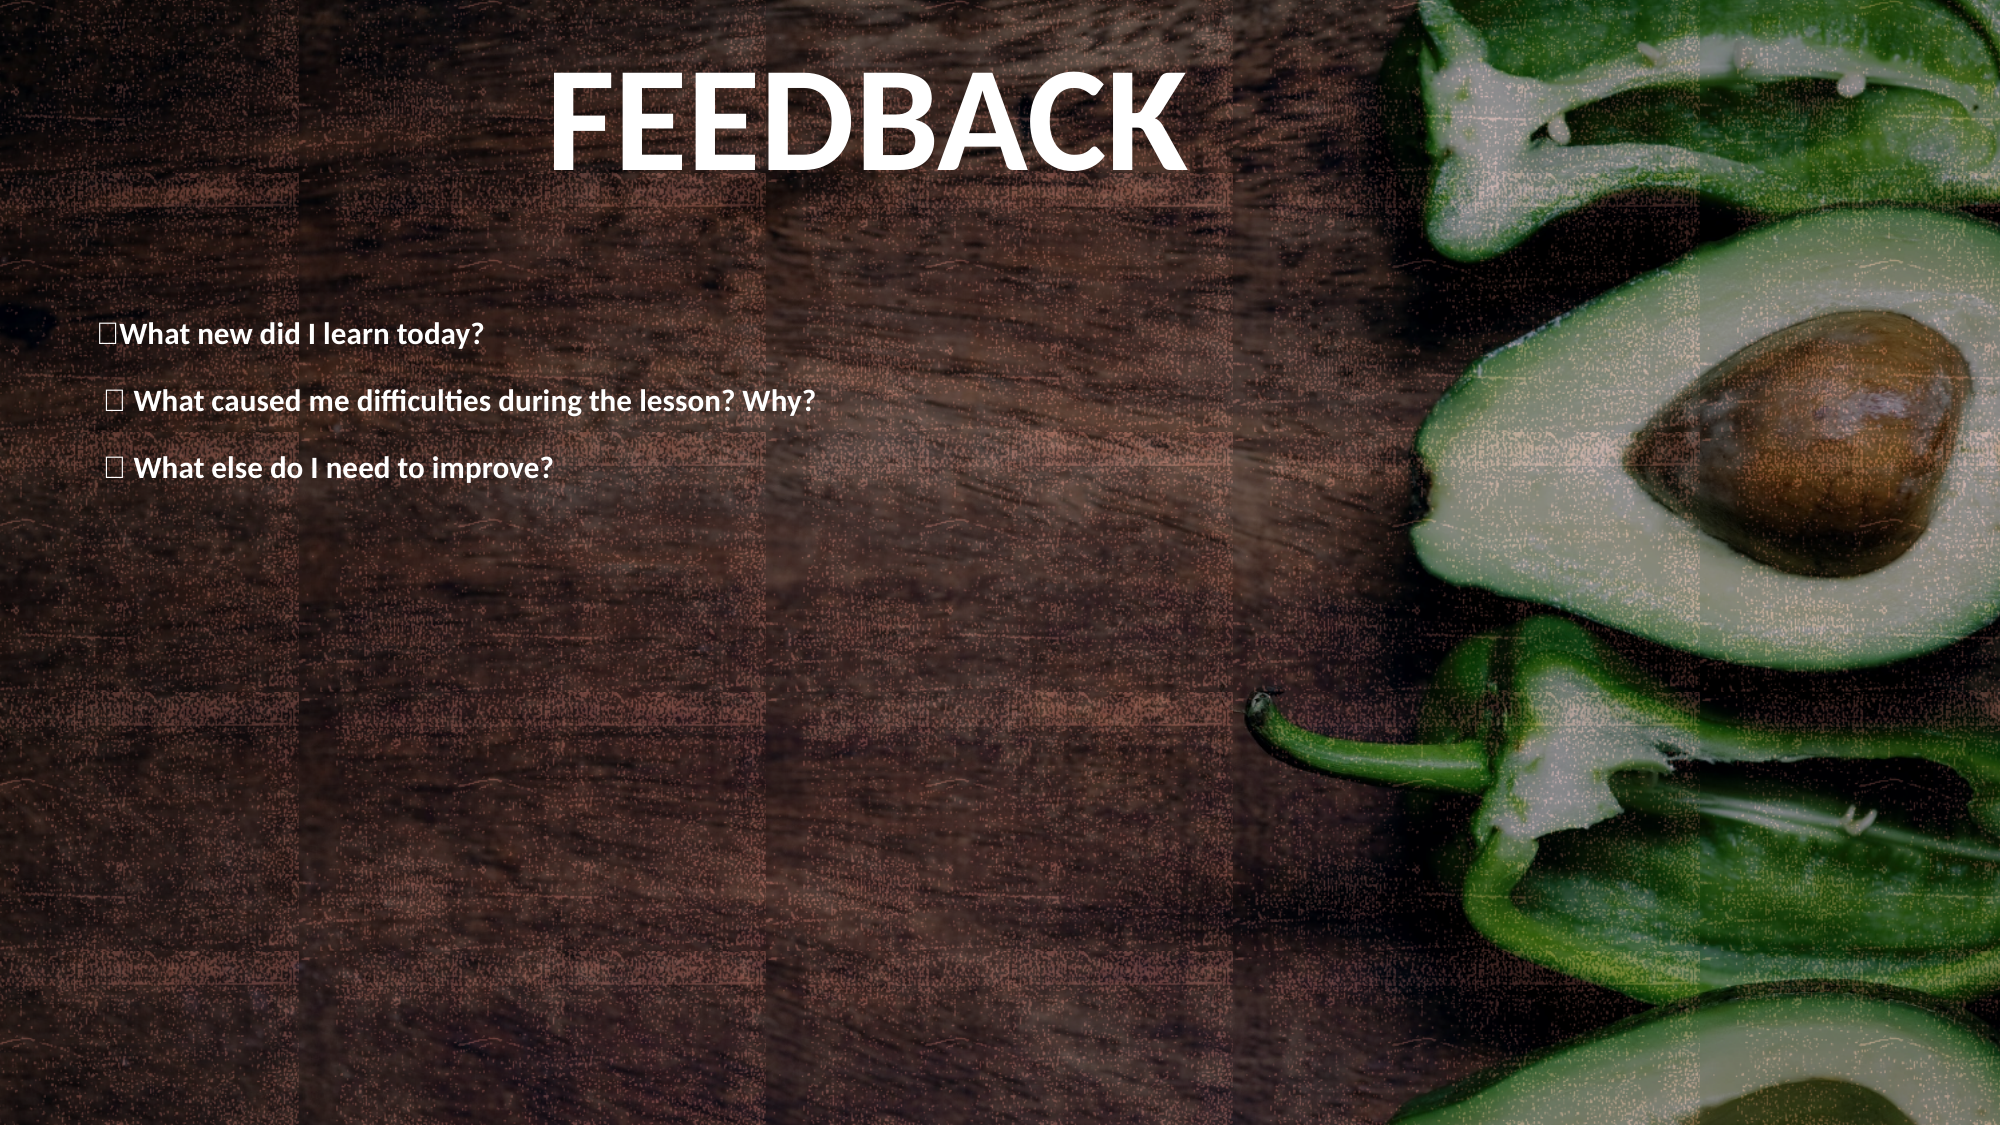

# Feedback
What new did I learn today?
  What caused me difficulties during the lesson? Why?
  What else do I need to improve?